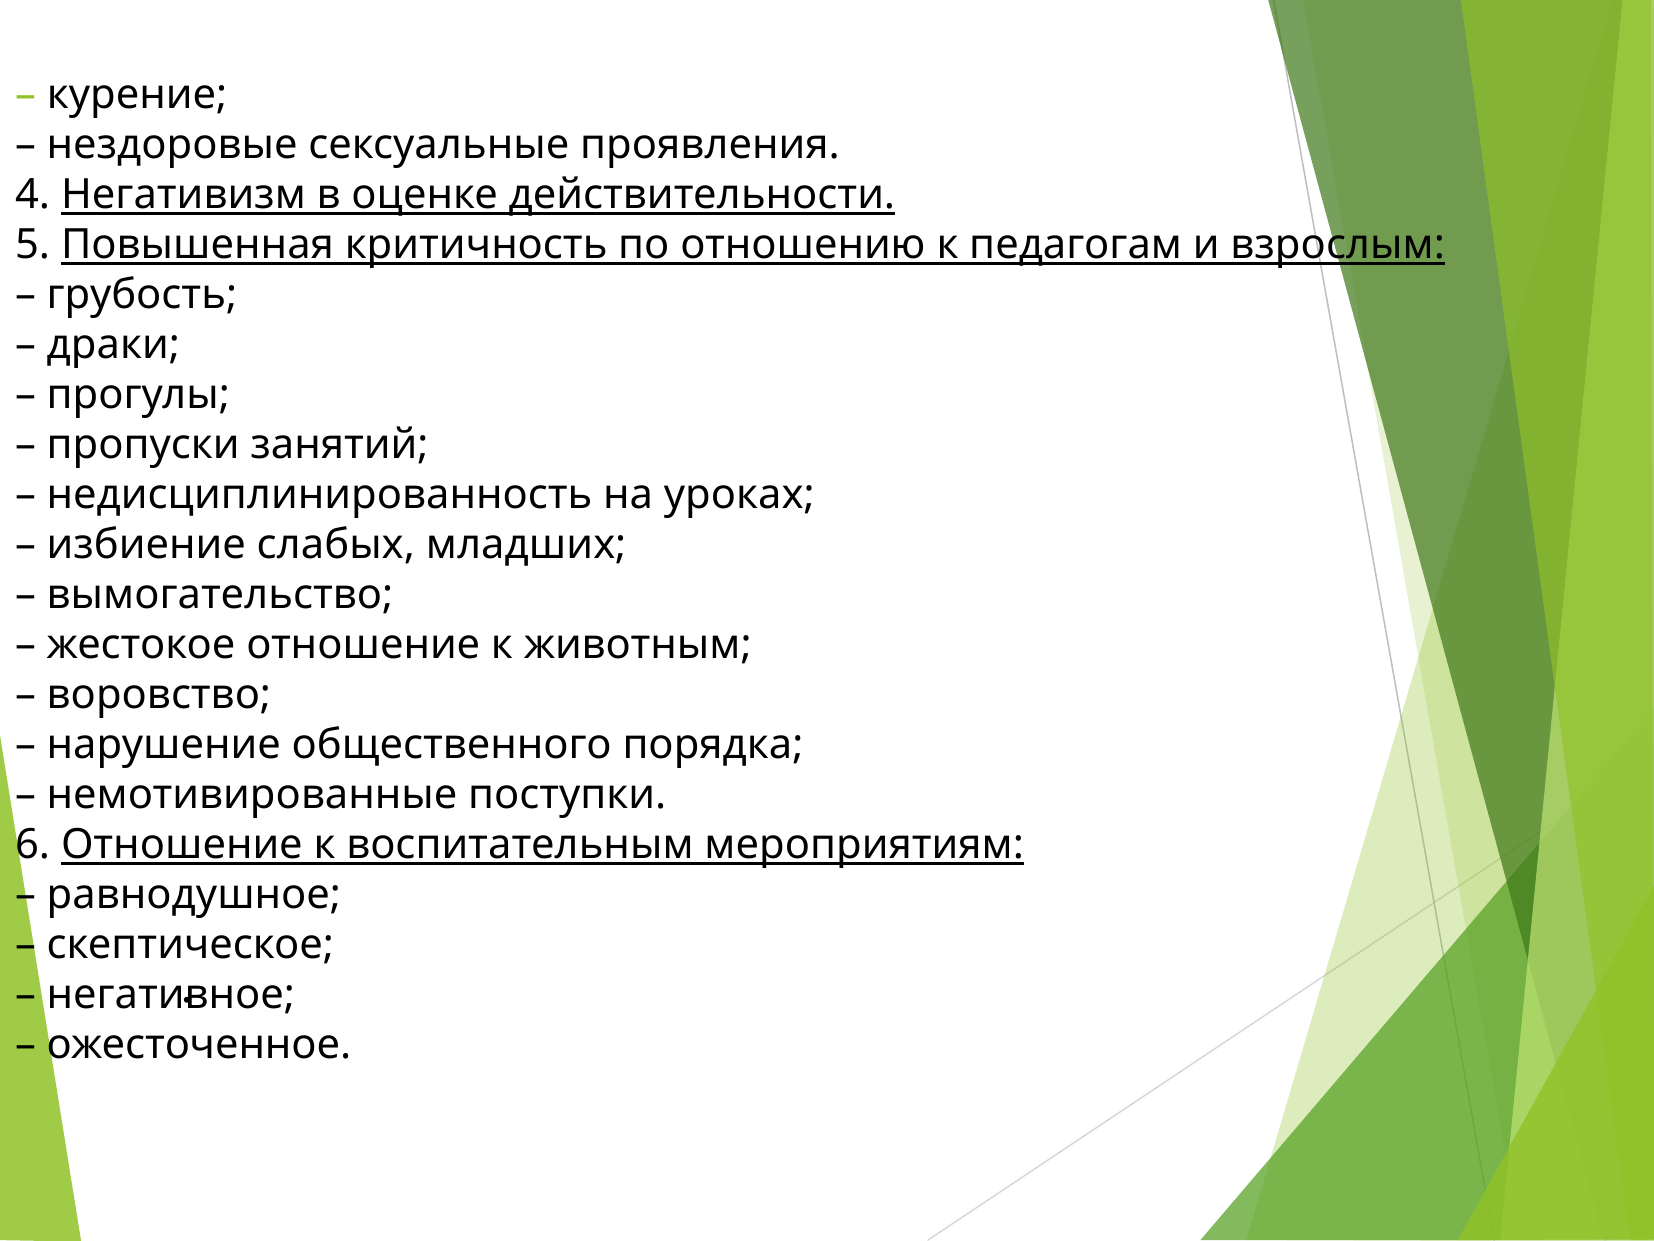

# – курение; – нездоровые сексуальные проявления. 4. Негативизм в оценке действительности. 5. Повышенная критичность по отношению к педагогам и взрослым: – грубость; – драки; – прогулы; – пропуски занятий; – недисциплинированность на уроках; – избиение слабых, младших; – вымогательство; – жестокое отношение к животным; – воровство; – нарушение общественного порядка; – немотивированные поступки. 6. Отношение к воспитательным мероприятиям: – равнодушное; – скептическое; – негативное; – ожесточенное.
.